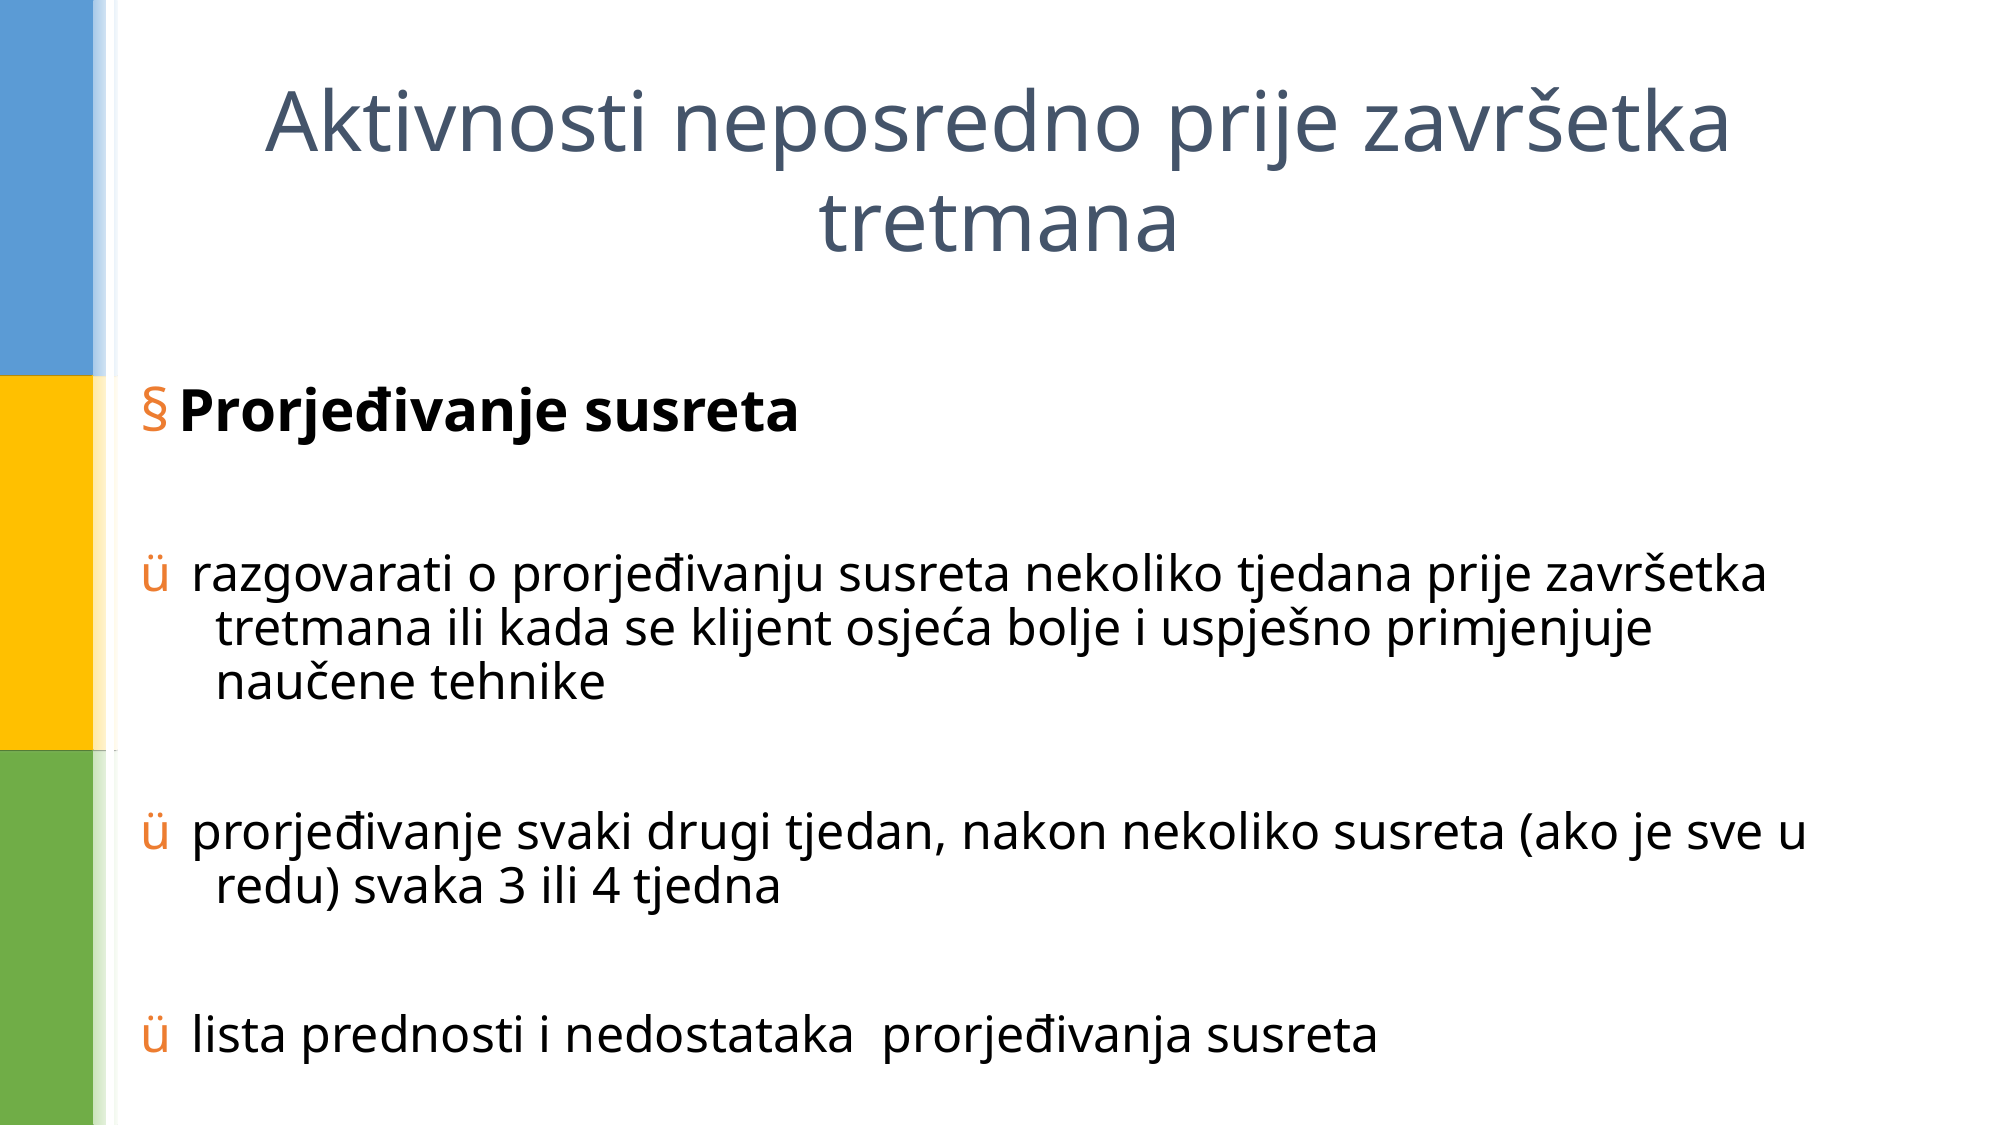

# Aktivnosti neposredno prije završetka tretmana
Prorjeđivanje susreta
 razgovarati o prorjeđivanju susreta nekoliko tjedana prije završetka tretmana ili kada se klijent osjeća bolje i uspješno primjenjuje naučene tehnike
 prorjeđivanje svaki drugi tjedan, nakon nekoliko susreta (ako je sve u redu) svaka 3 ili 4 tjedna
 lista prednosti i nedostataka prorjeđivanja susreta